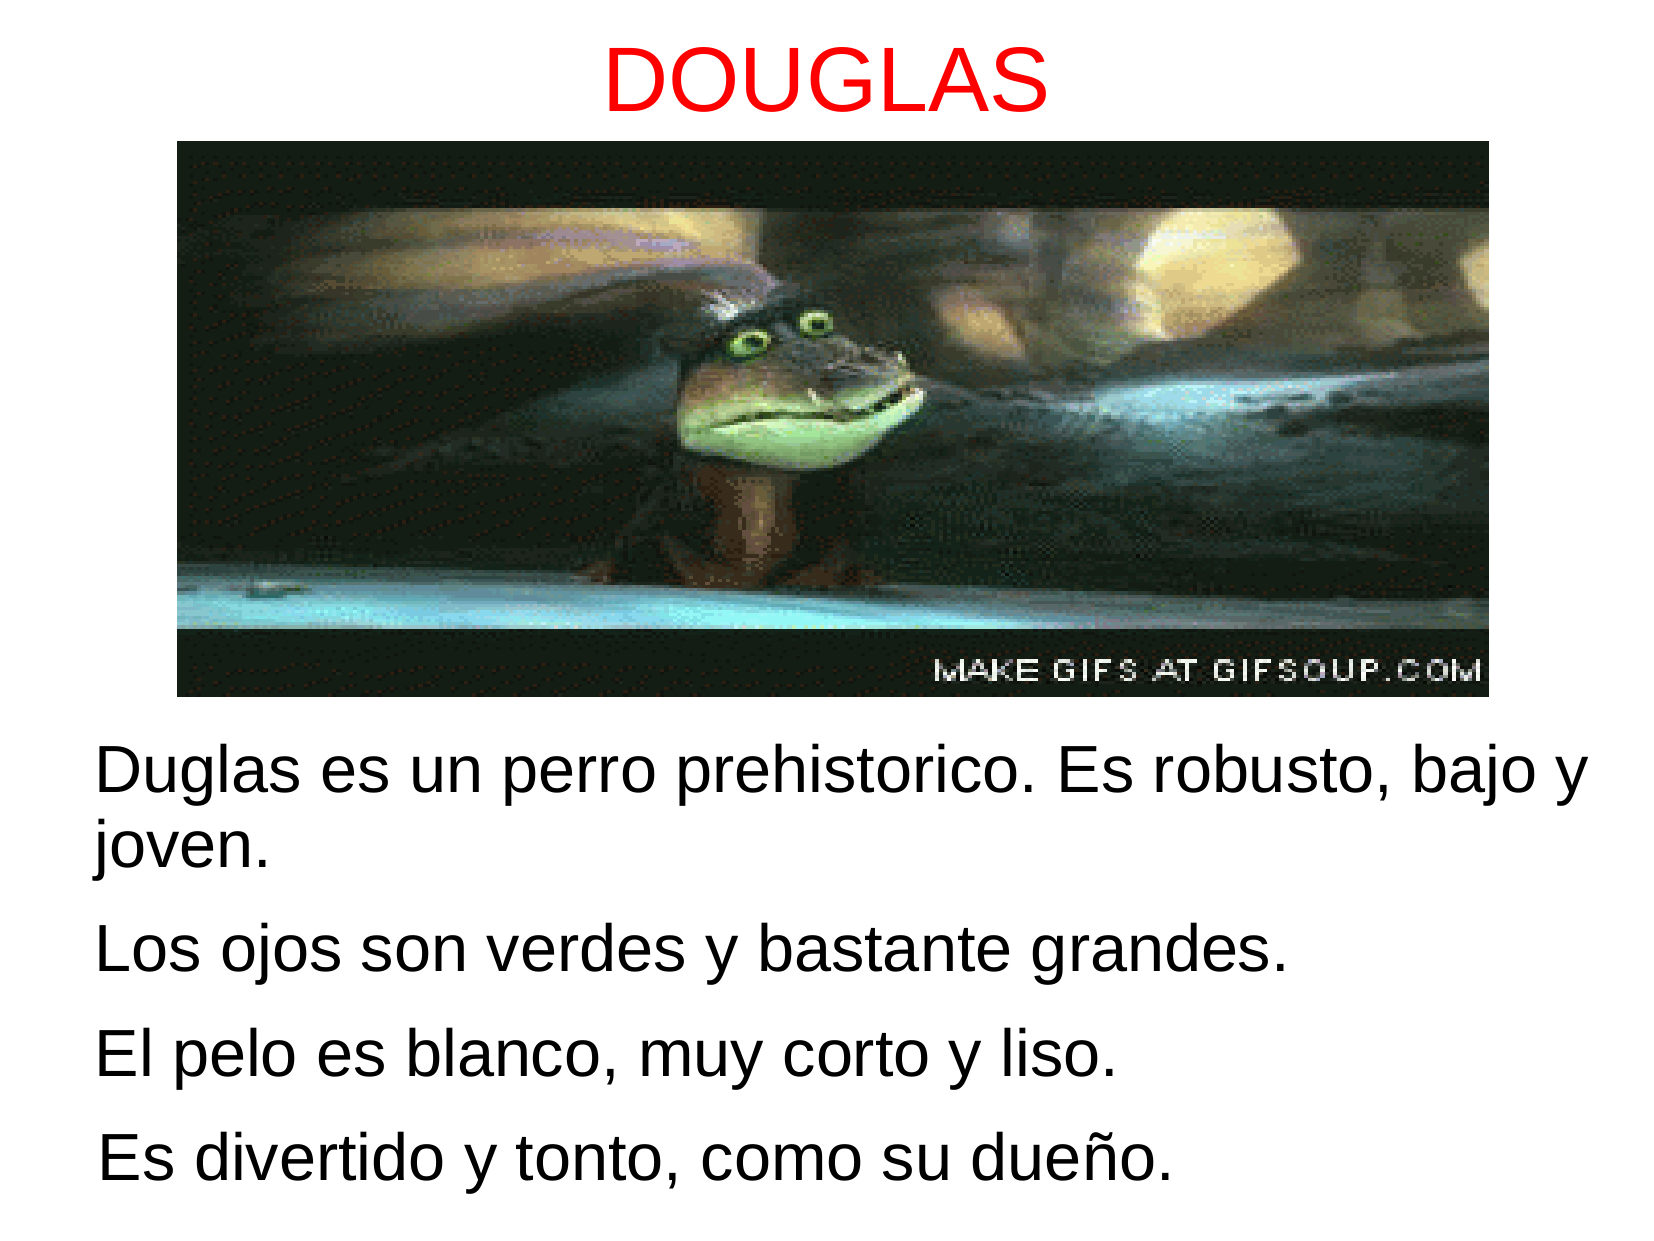

# DOUGLAS
Duglas es un perro prehistorico. Es robusto, bajo y joven.
Los ojos son verdes y bastante grandes.
El pelo es blanco, muy corto y liso.
 Es divertido y tonto, como su dueño.